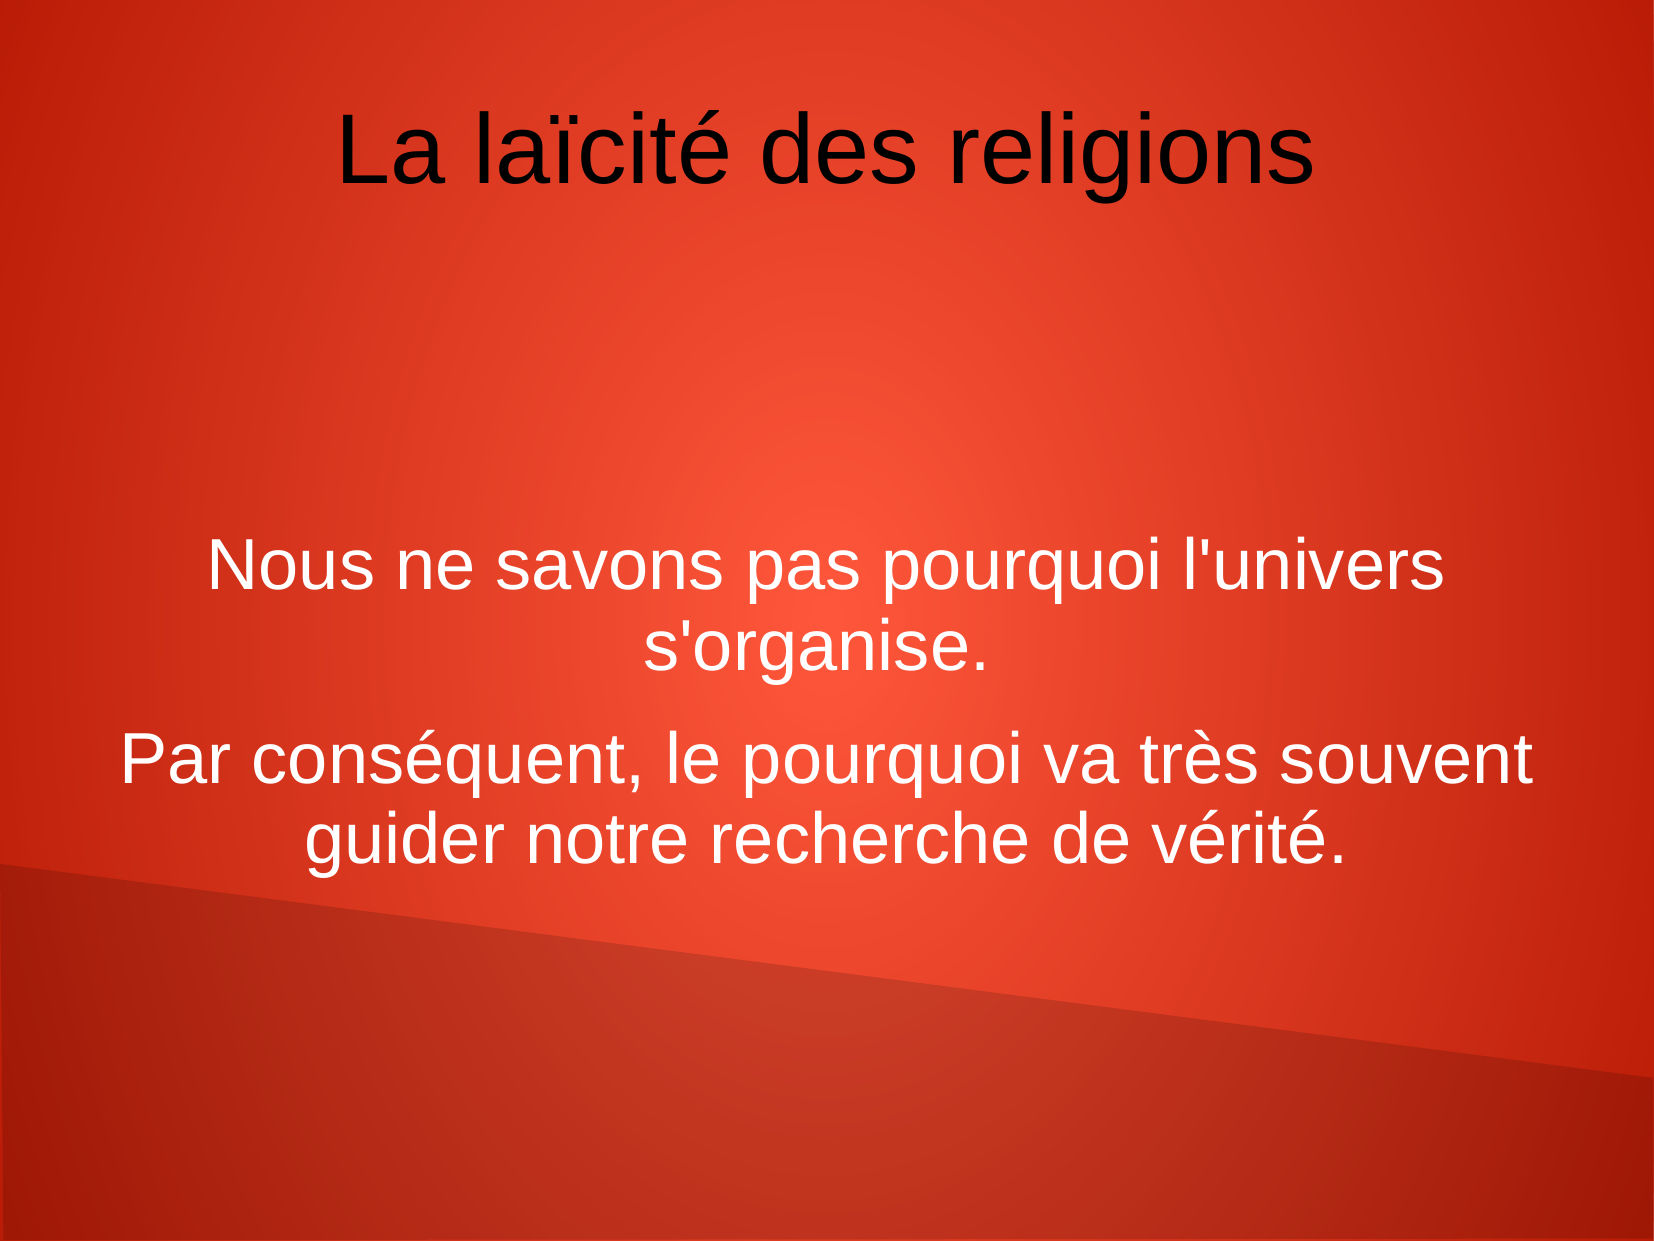

# La laïcité des religions
Nous ne savons pas pourquoi l'univers s'organise.
Par conséquent, le pourquoi va très souvent guider notre recherche de vérité.